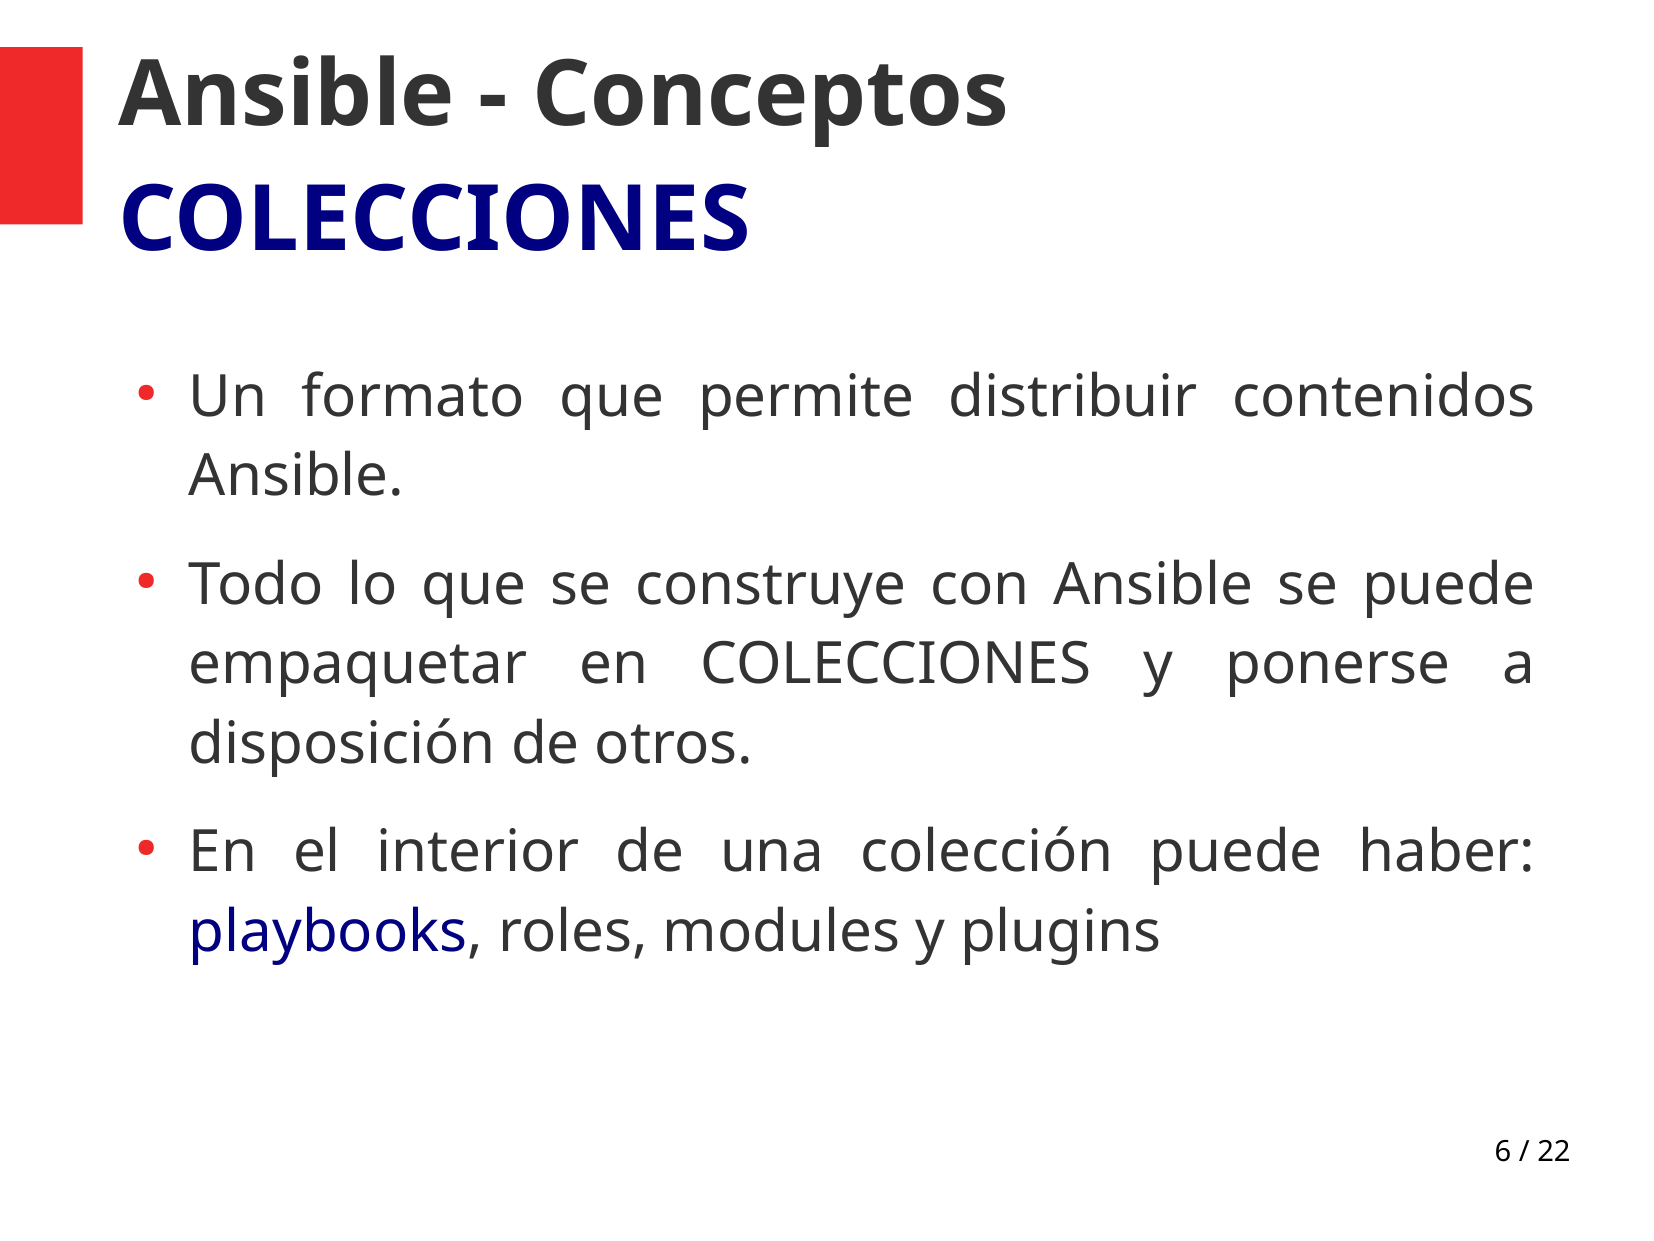

# Ansible - Conceptos COLECCIONES
Un formato que permite distribuir contenidos Ansible.
Todo lo que se construye con Ansible se puede empaquetar en COLECCIONES y ponerse a disposición de otros.
En el interior de una colección puede haber:playbooks, roles, modules y plugins
6